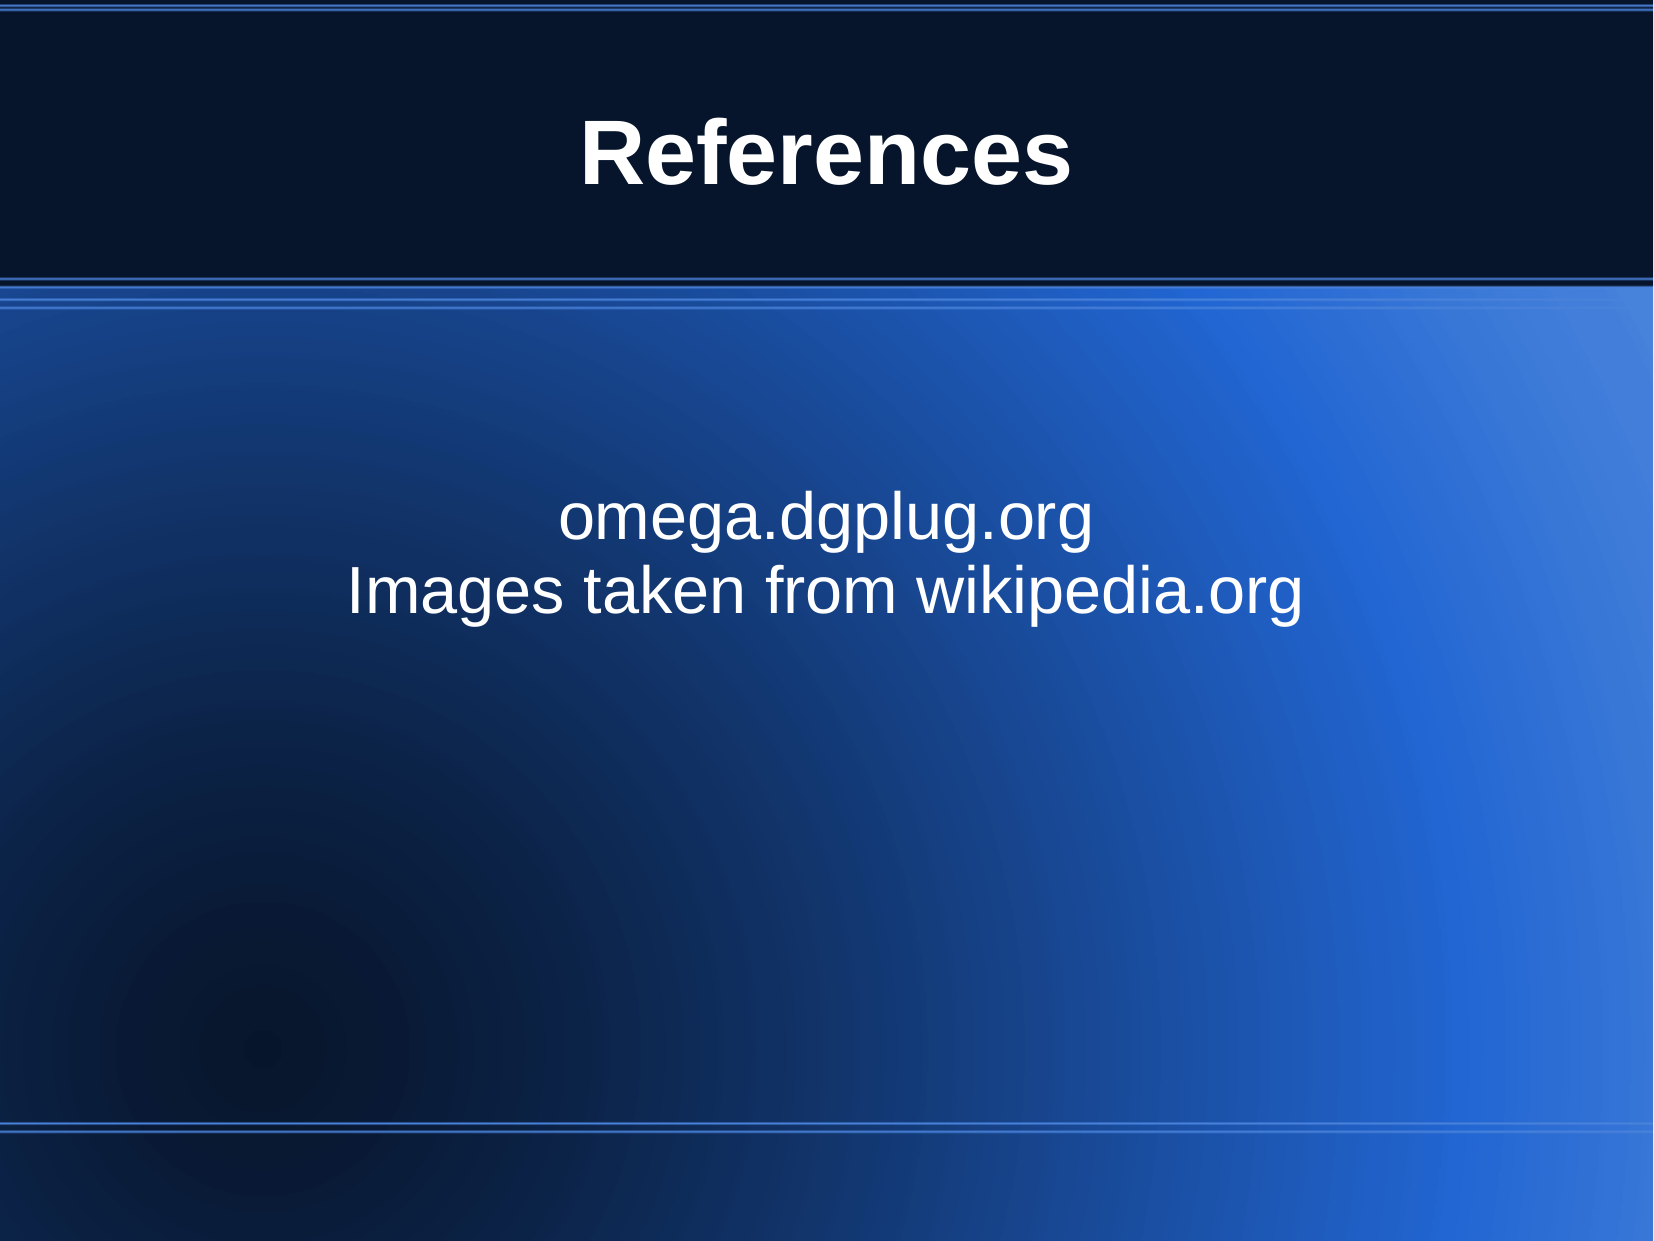

# References
omega.dgplug.org
Images taken from wikipedia.org